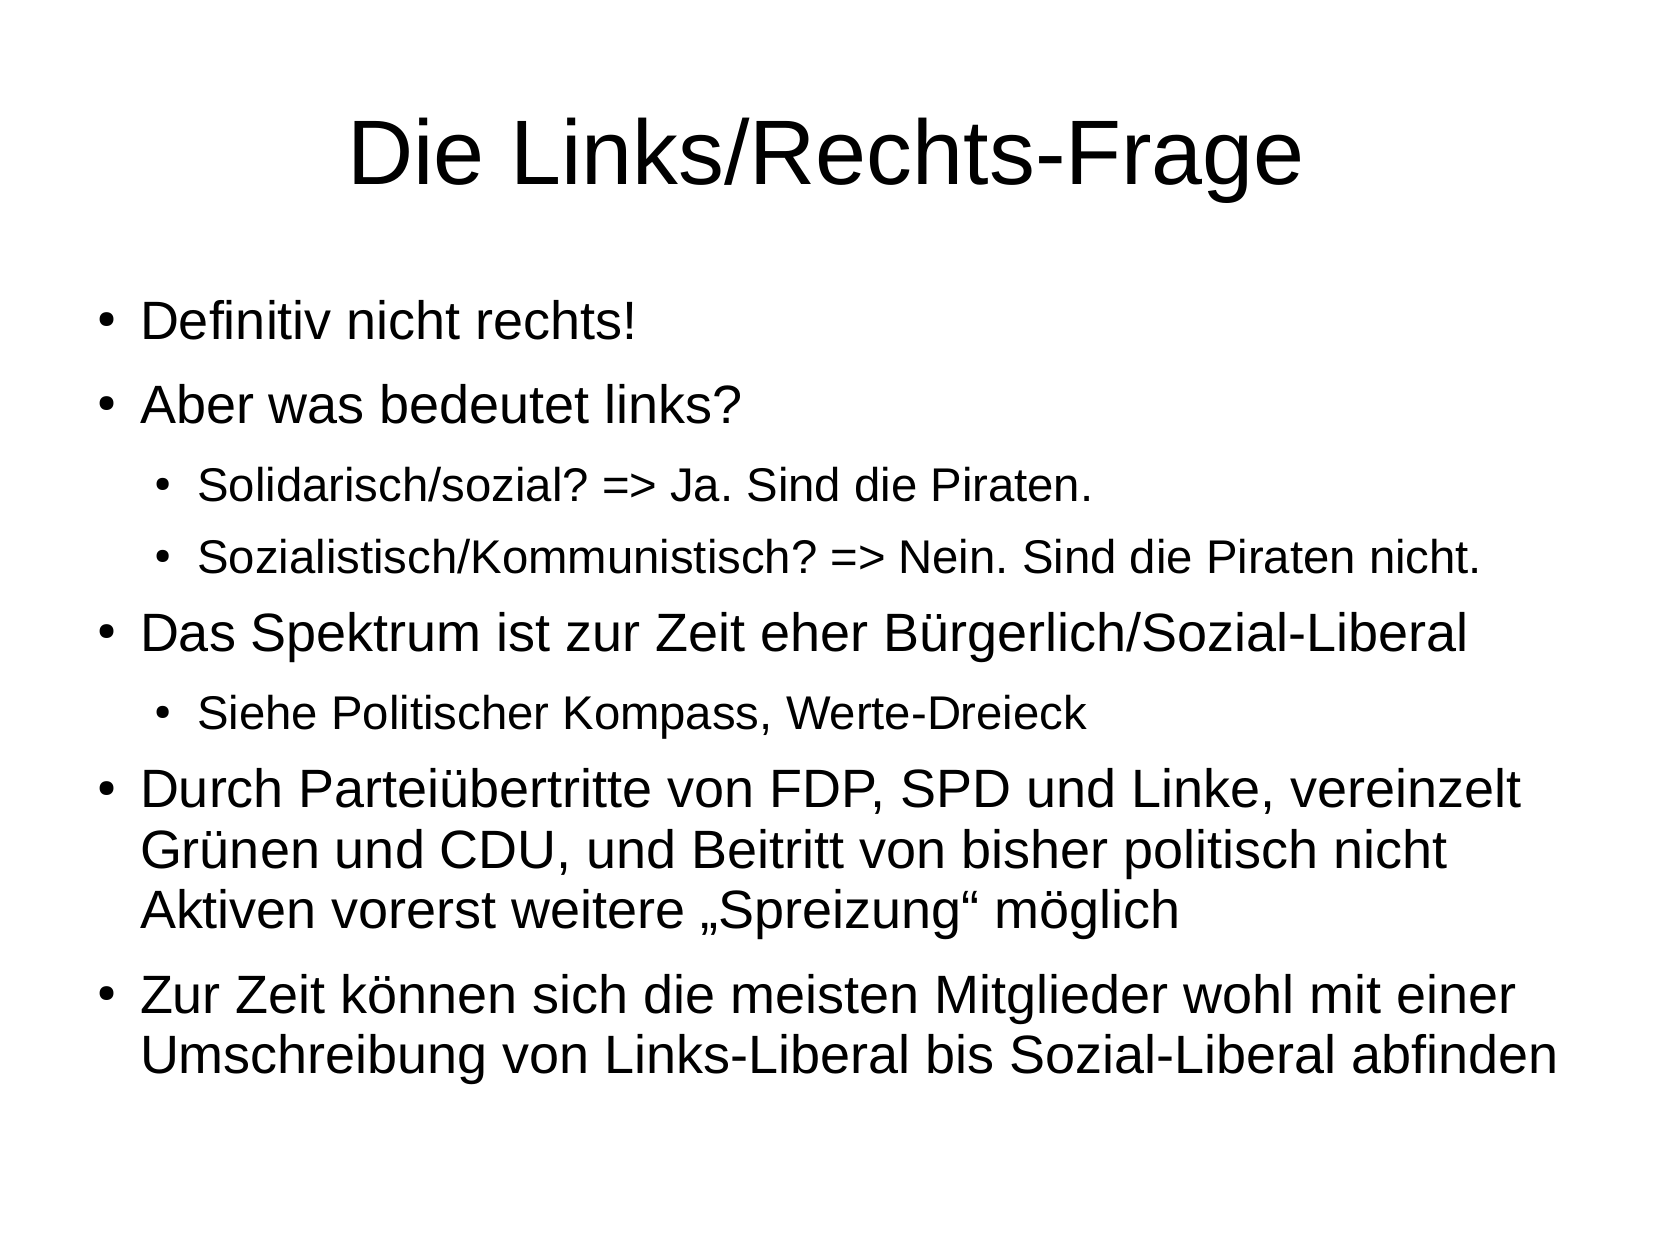

# Die Links/Rechts-Frage
Definitiv nicht rechts!
Aber was bedeutet links?
Solidarisch/sozial? => Ja. Sind die Piraten.
Sozialistisch/Kommunistisch? => Nein. Sind die Piraten nicht.
Das Spektrum ist zur Zeit eher Bürgerlich/Sozial-Liberal
Siehe Politischer Kompass, Werte-Dreieck
Durch Parteiübertritte von FDP, SPD und Linke, vereinzelt Grünen und CDU, und Beitritt von bisher politisch nicht Aktiven vorerst weitere „Spreizung“ möglich
Zur Zeit können sich die meisten Mitglieder wohl mit einer Umschreibung von Links-Liberal bis Sozial-Liberal abfinden